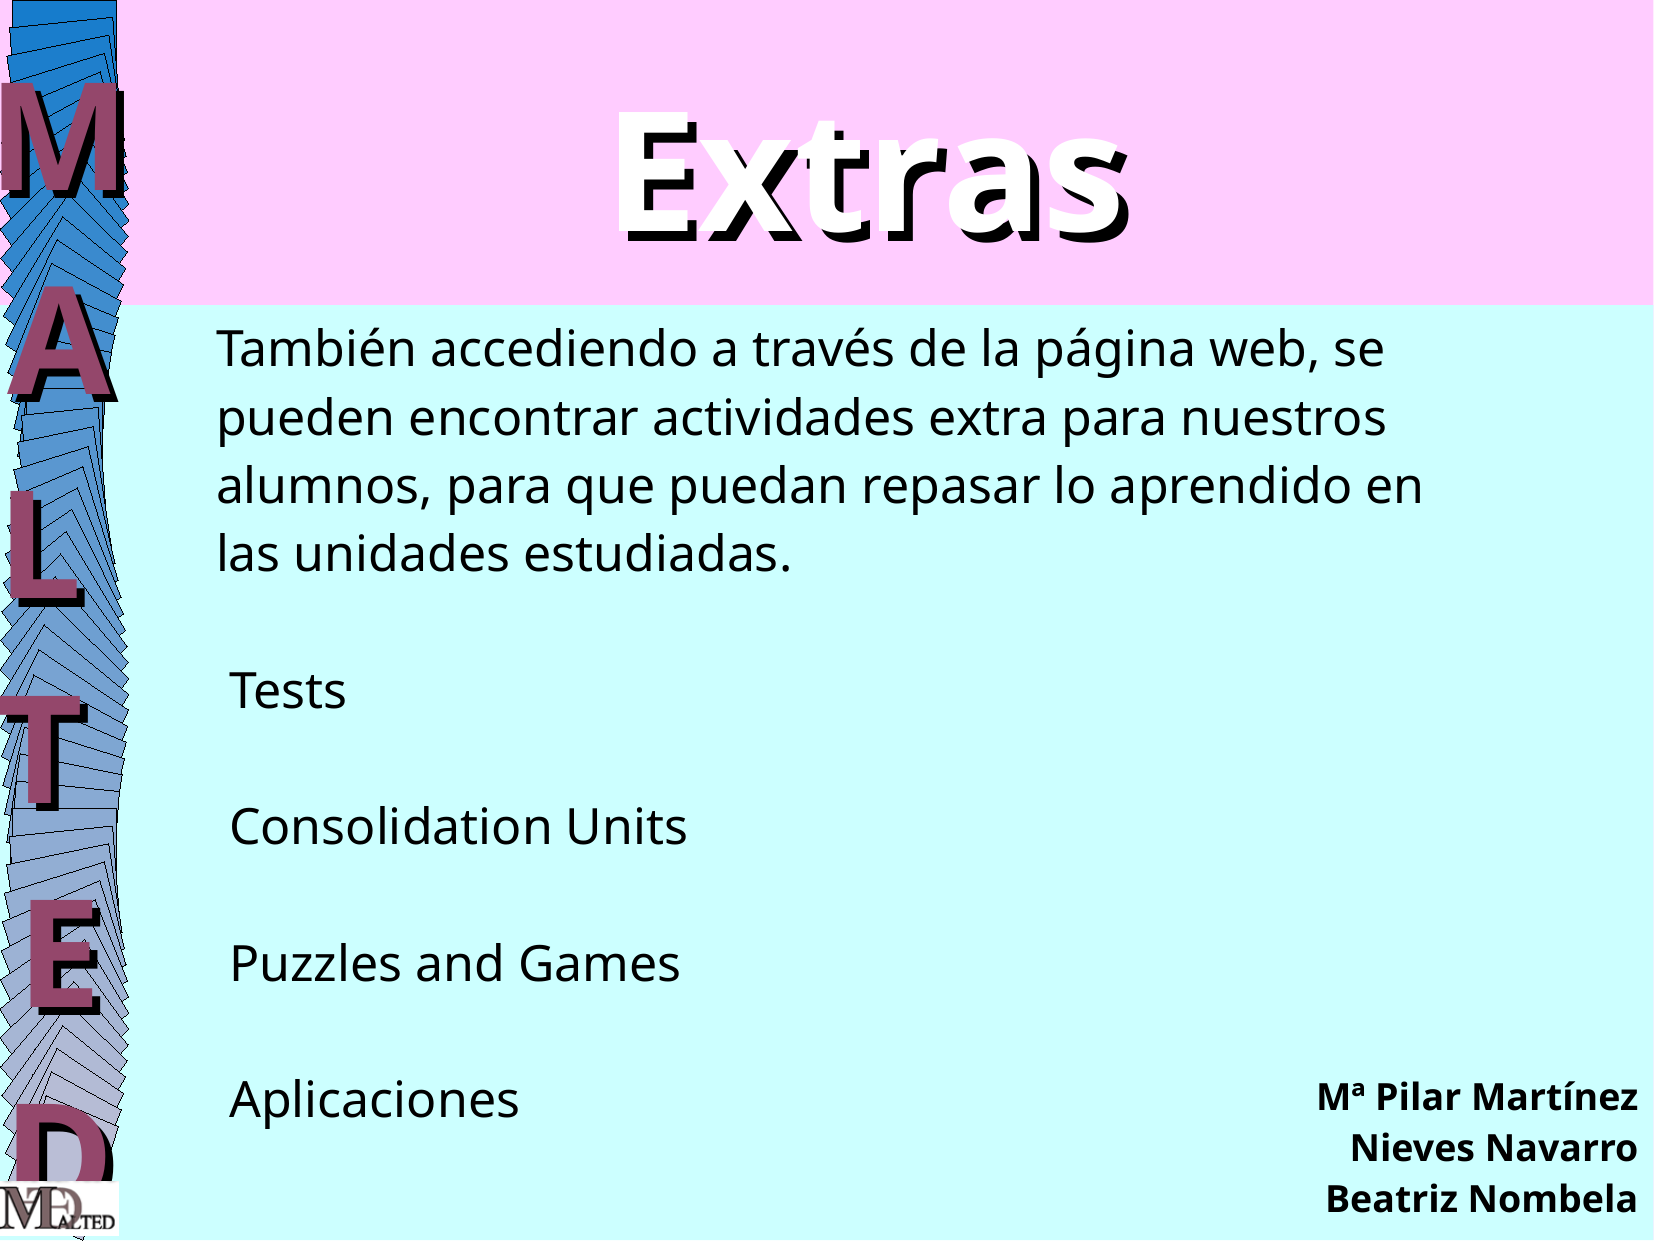

# Extras
También accediendo a través de la página web, se pueden encontrar actividades extra para nuestros alumnos, para que puedan repasar lo aprendido en las unidades estudiadas.
 Tests
 Consolidation Units
 Puzzles and Games
 Aplicaciones
http://malted.cnice.mec.es/unidades/extras_index.html